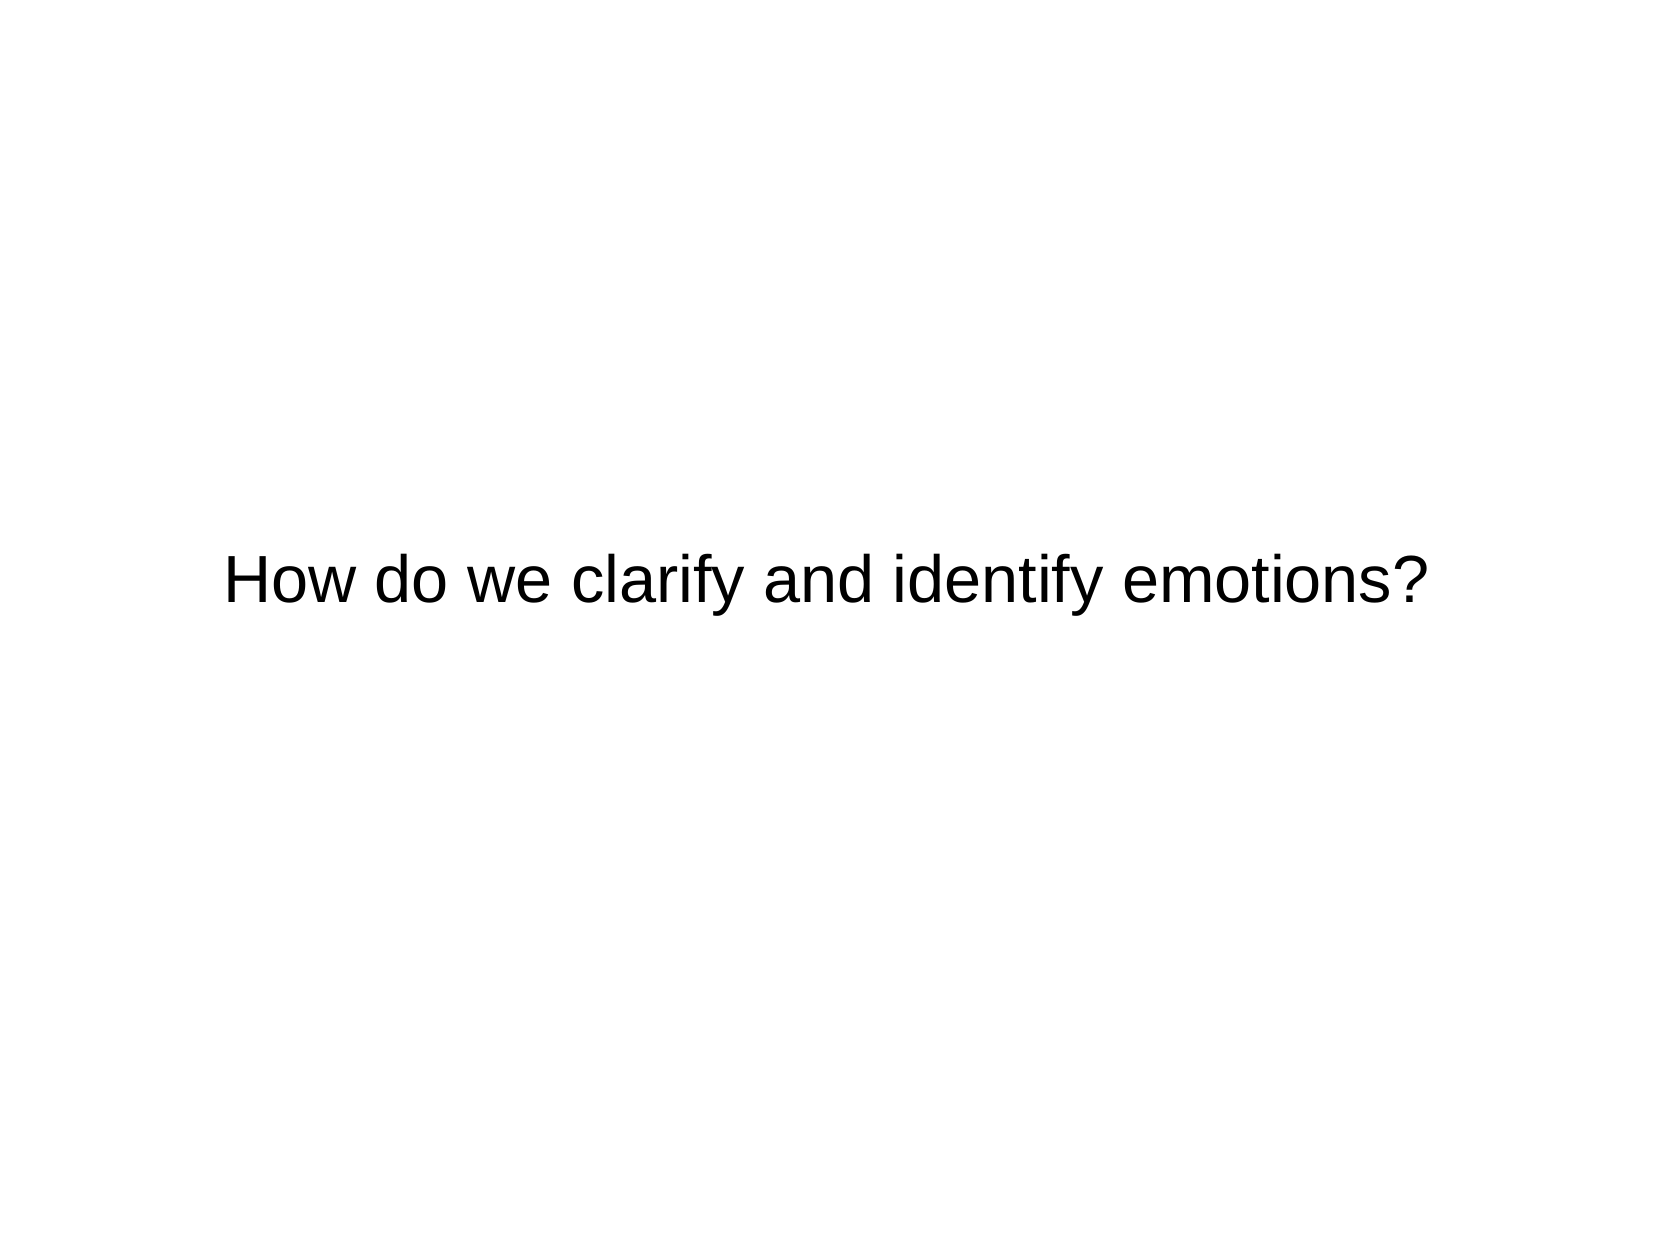

# How do we clarify and identify emotions?